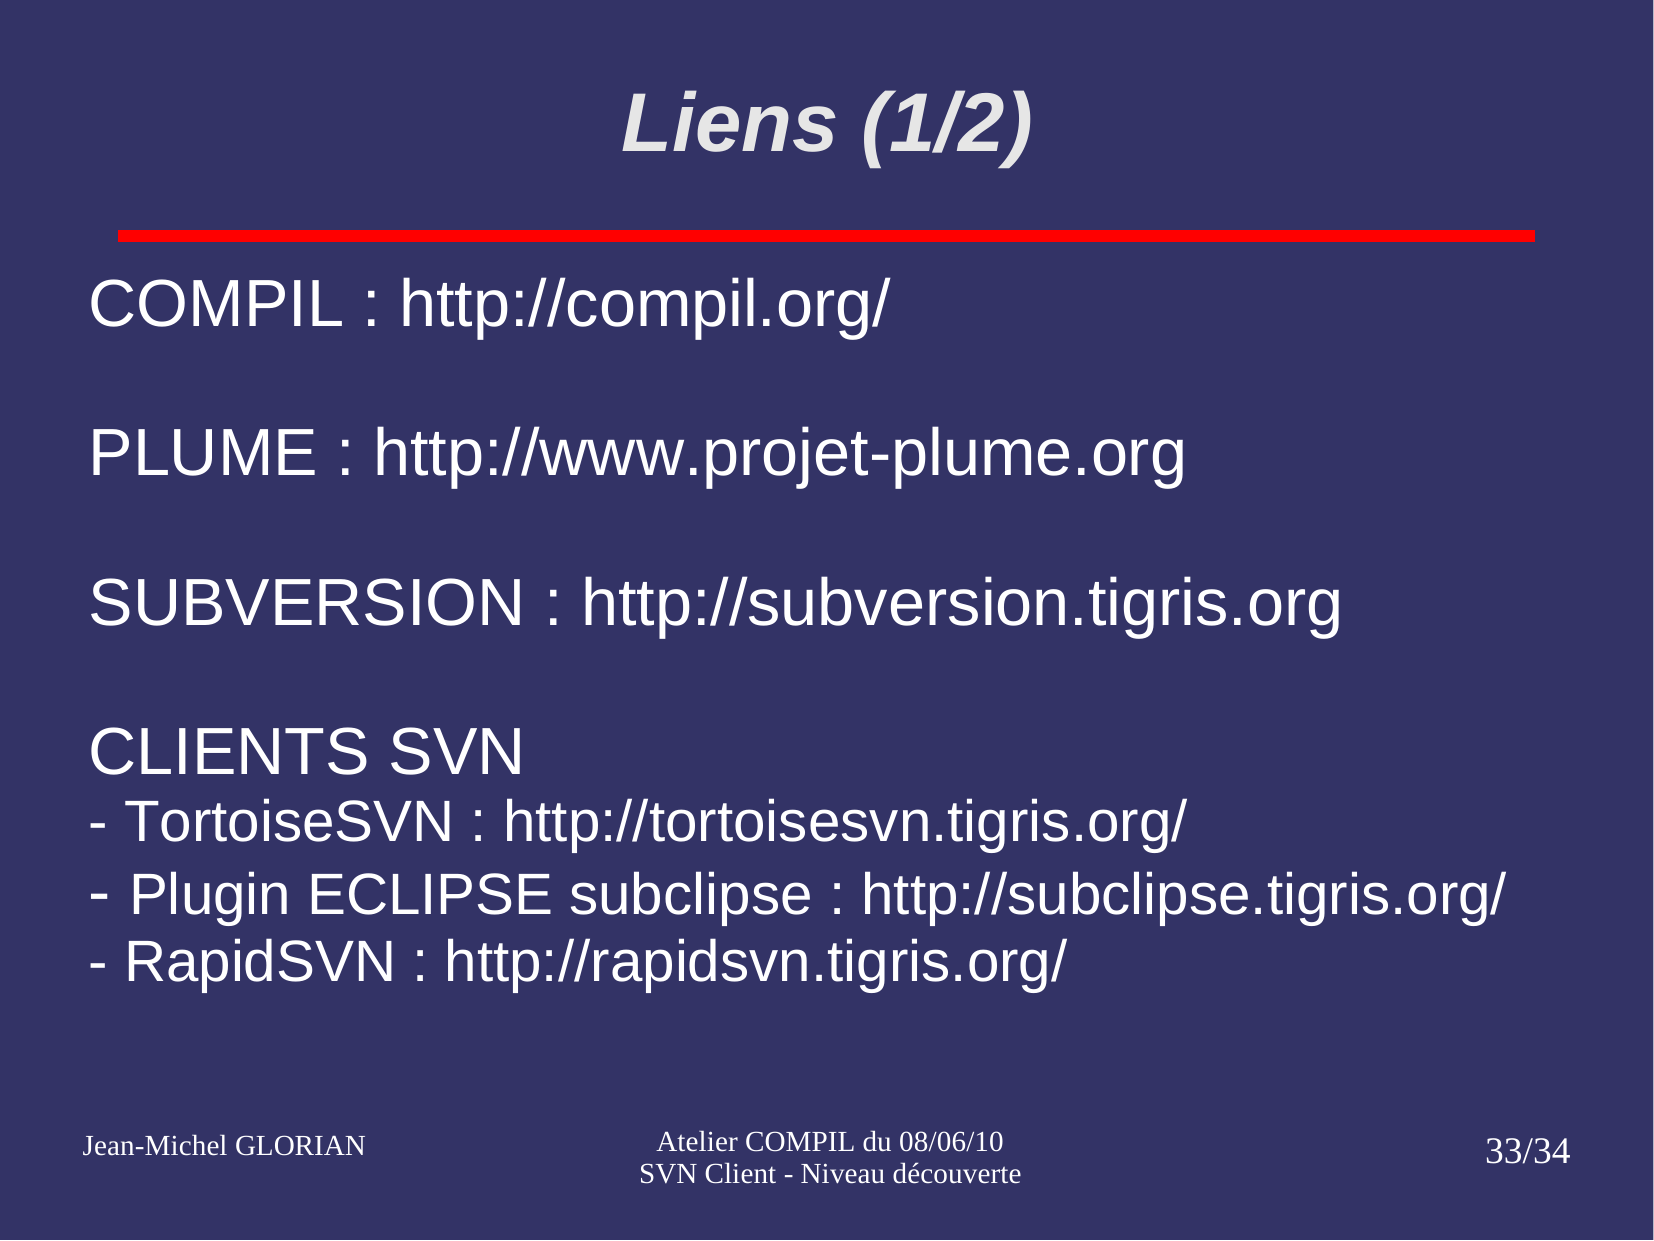

# Liens (1/2)
COMPIL : http://compil.org/
PLUME : http://www.projet-plume.org
SUBVERSION : http://subversion.tigris.org
CLIENTS SVN
- TortoiseSVN : http://tortoisesvn.tigris.org/
- Plugin ECLIPSE subclipse : http://subclipse.tigris.org/
- RapidSVN : http://rapidsvn.tigris.org/